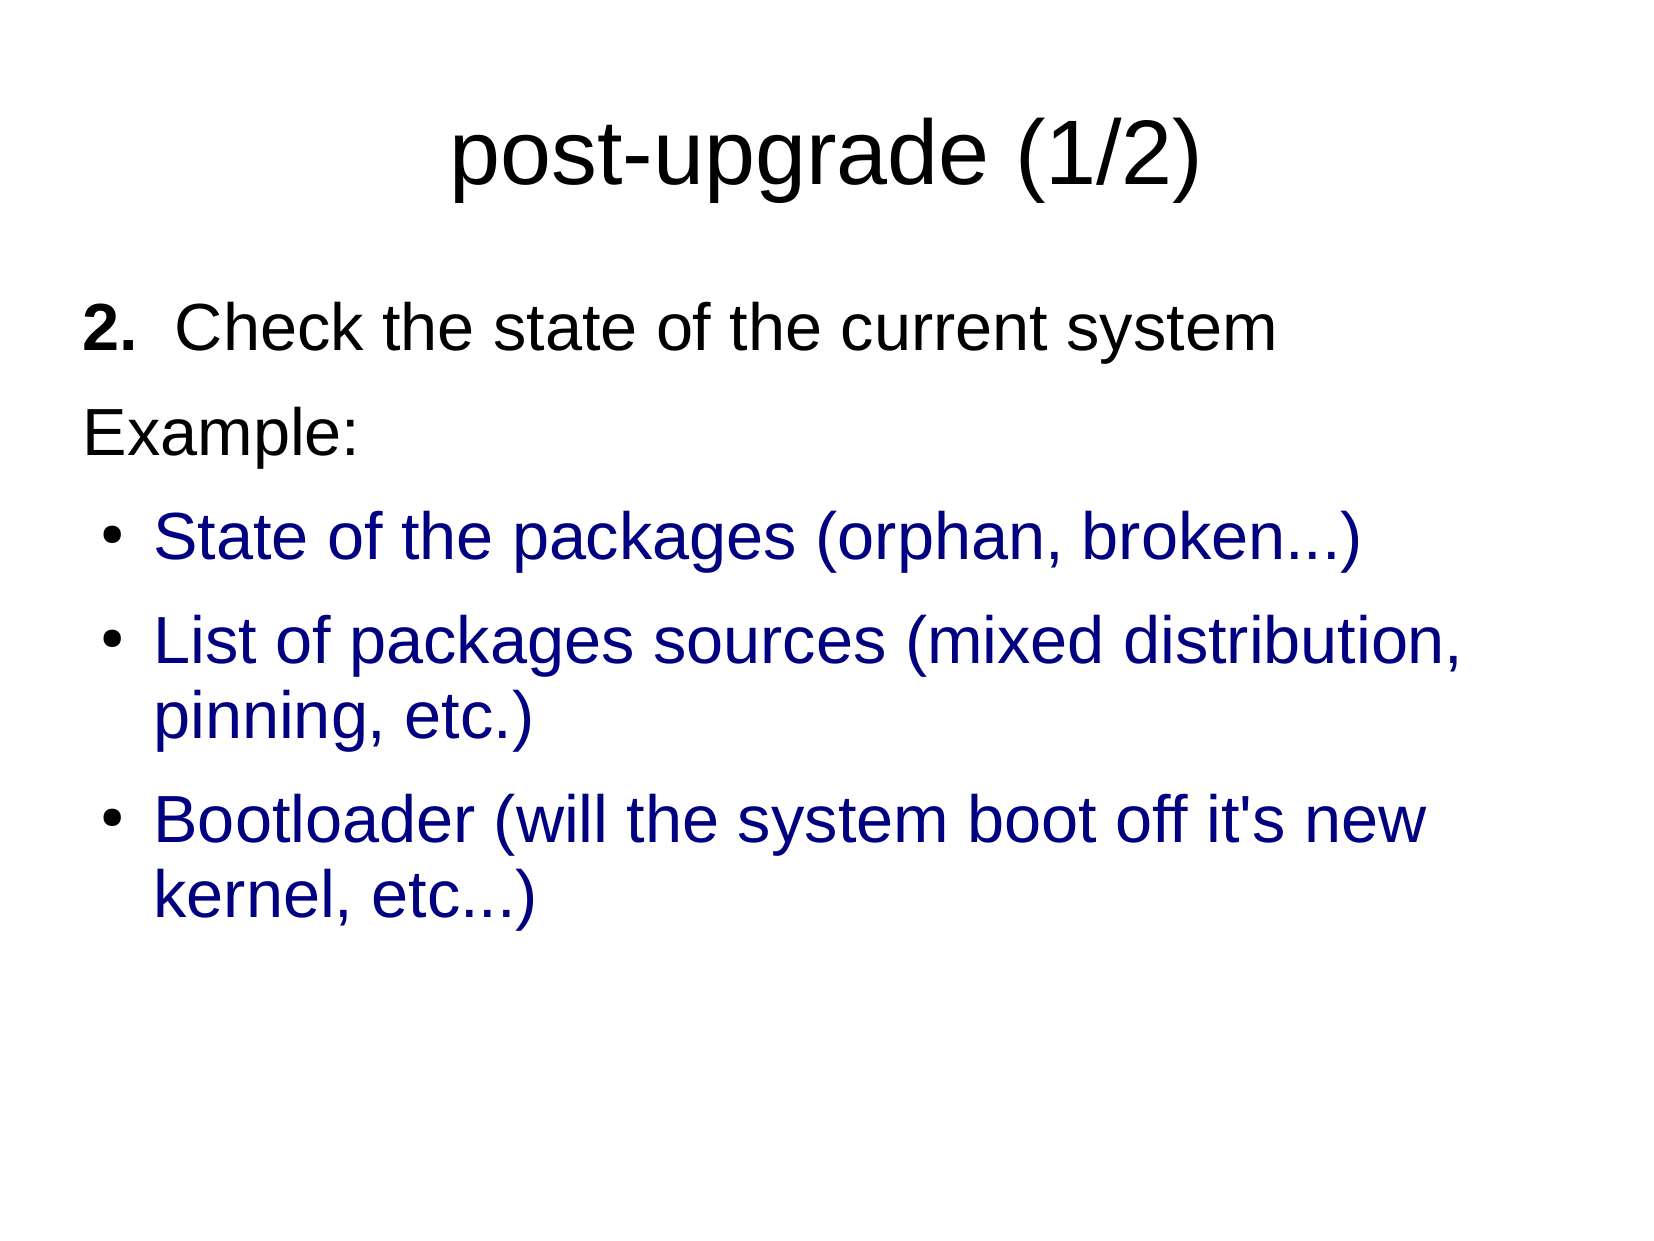

# post-upgrade (1/2)
2. Check the state of the current system
Example:
State of the packages (orphan, broken...)
List of packages sources (mixed distribution, pinning, etc.)
Bootloader (will the system boot off it's new kernel, etc...)